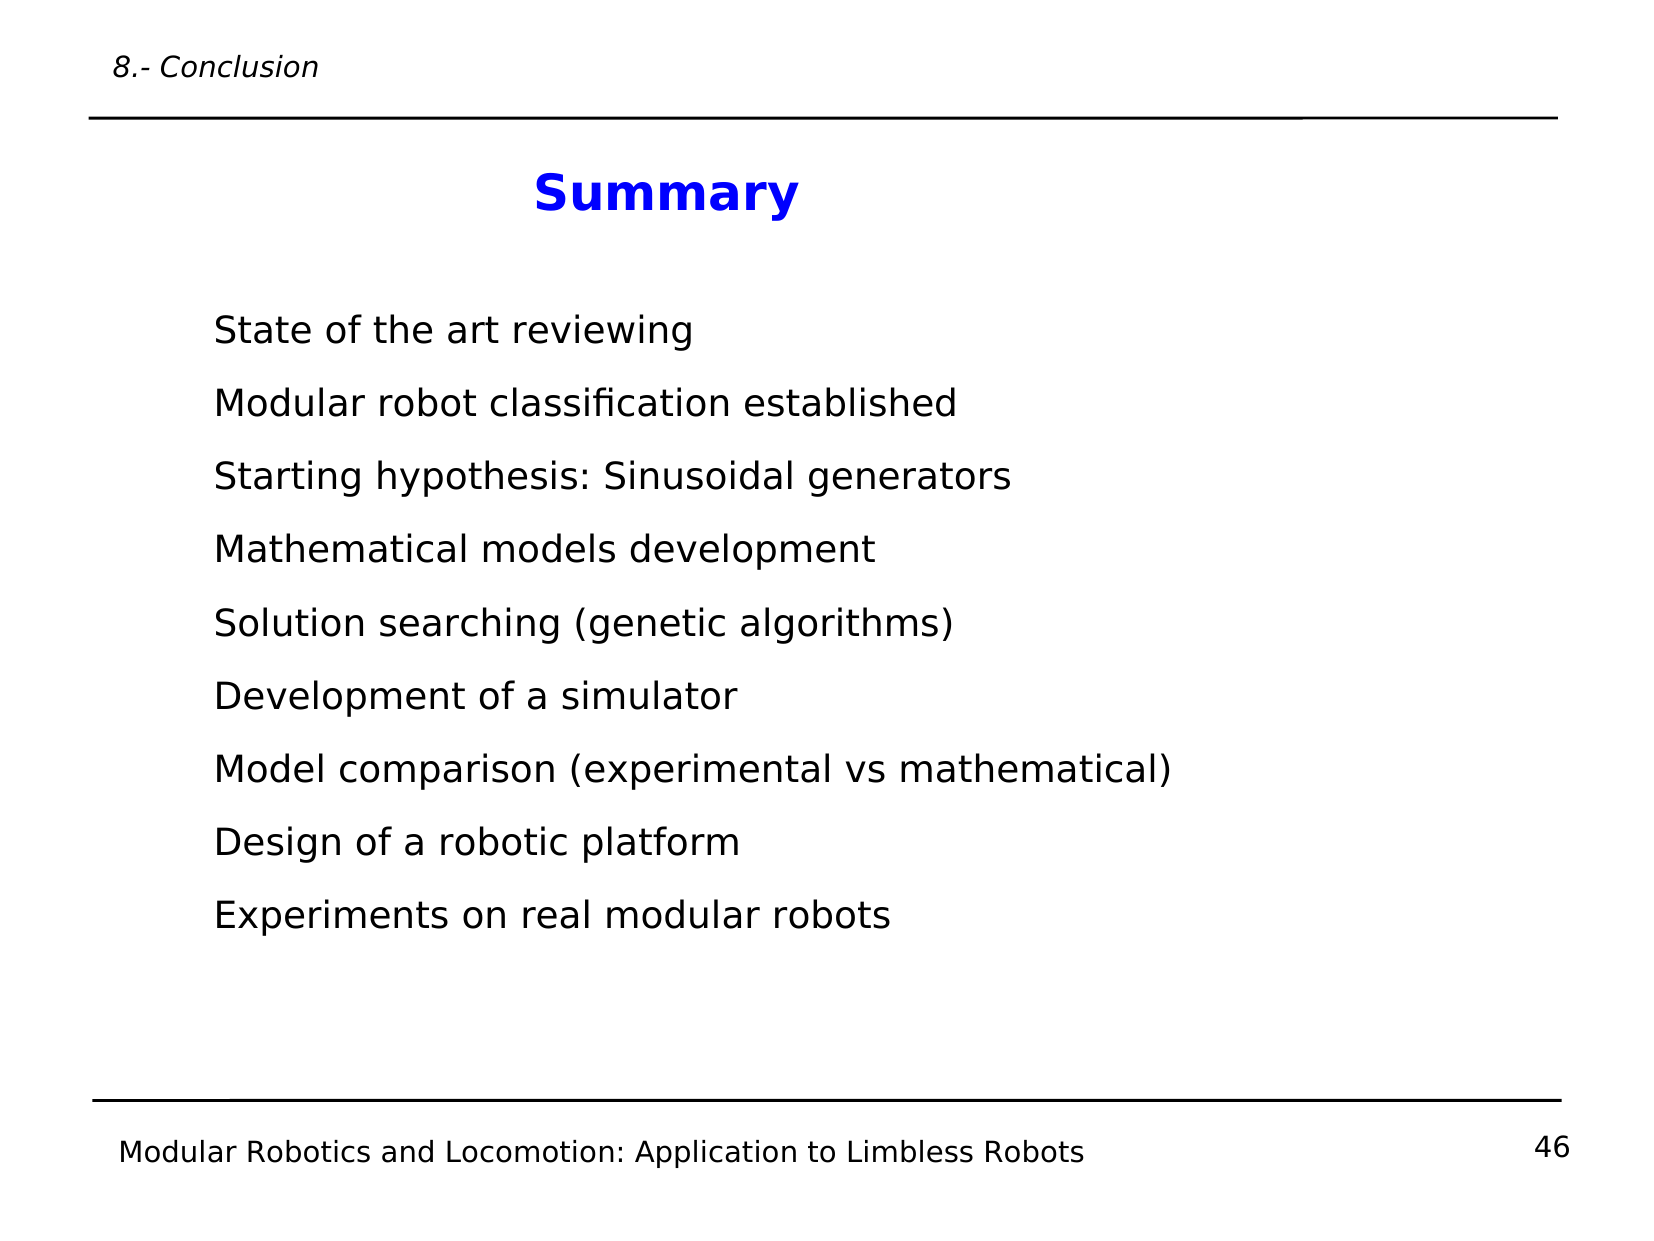

8.- Conclusion
Summary
 State of the art reviewing
 Modular robot classification established
 Starting hypothesis: Sinusoidal generators
 Mathematical models development
 Solution searching (genetic algorithms)
 Development of a simulator
 Model comparison (experimental vs mathematical)
 Design of a robotic platform
 Experiments on real modular robots
Modular Robotics and Locomotion: Application to Limbless Robots
46